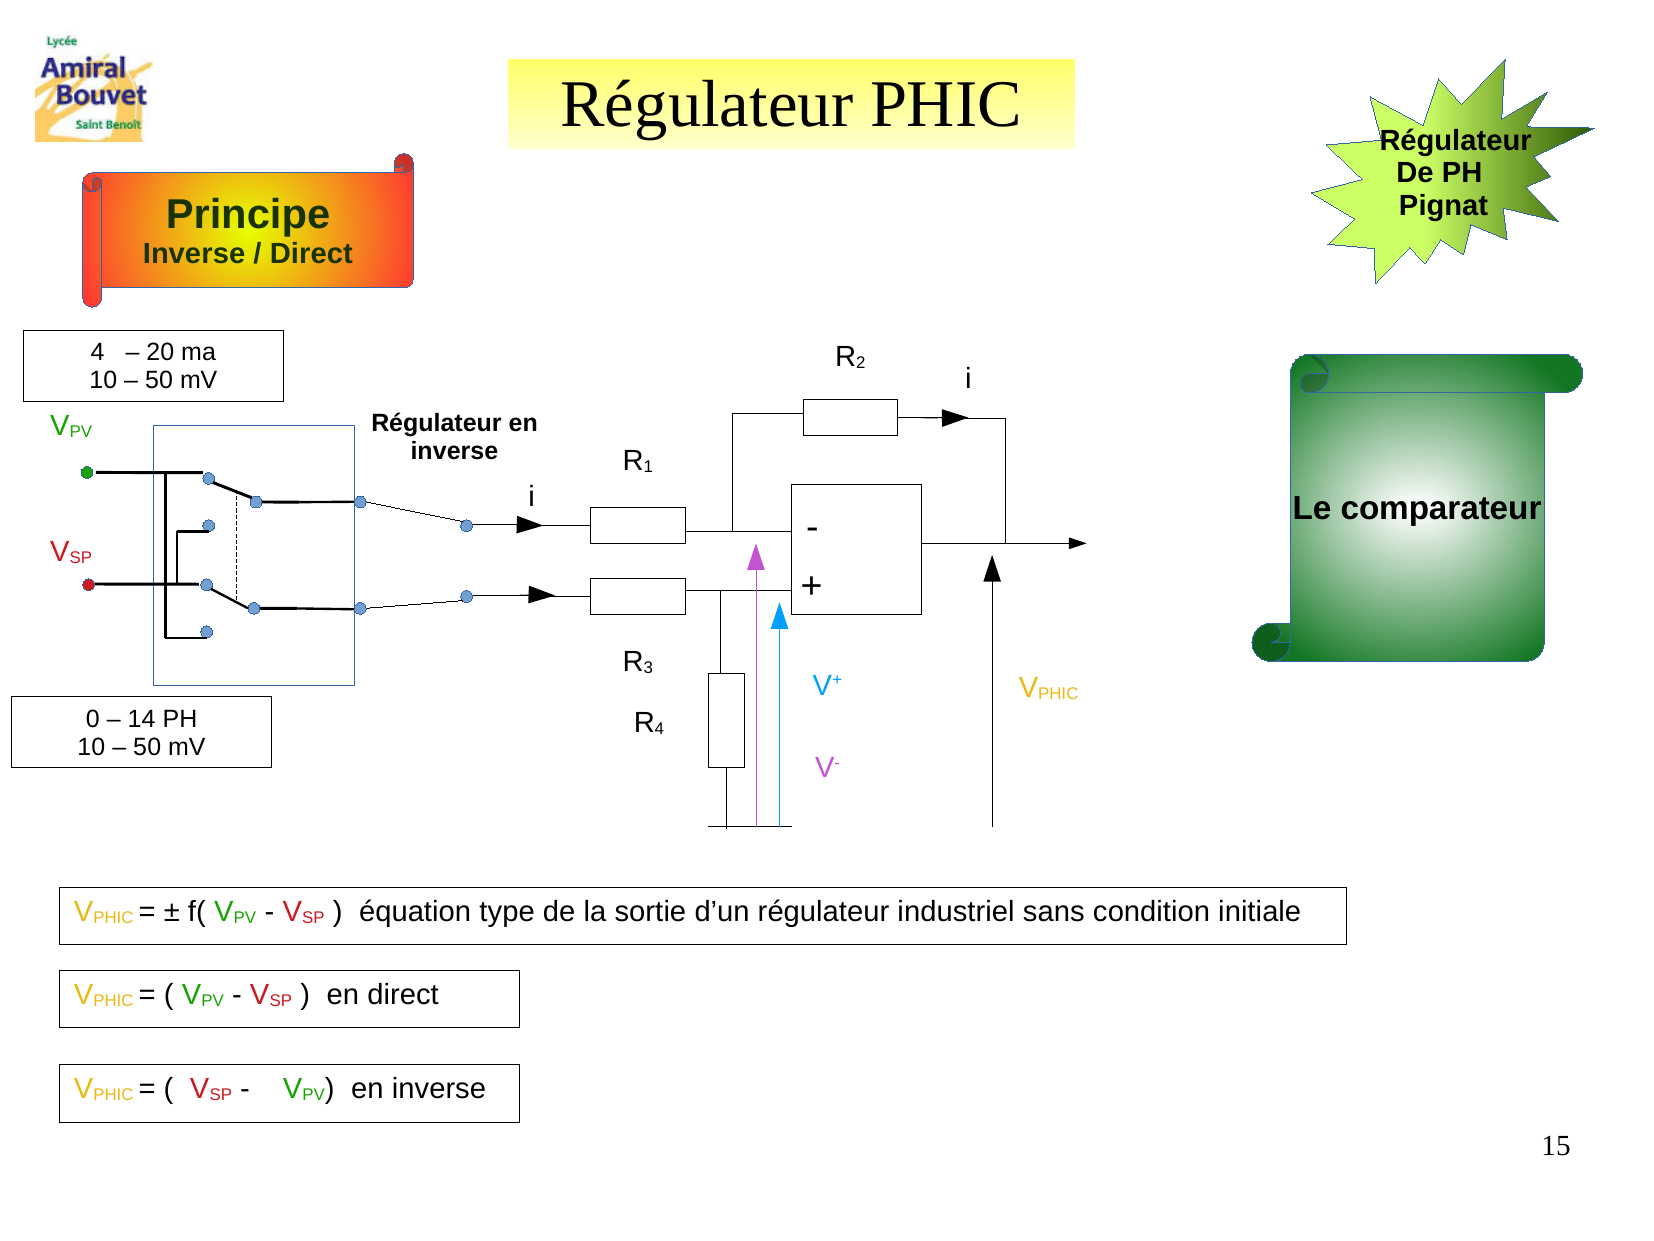

Régulateur
De PH
 Pignat
Régulateur PHIC
Principe
Inverse / Direct
4 – 20 ma
10 – 50 mV
R2
i
R1
-
+
R3
V+
VPHIC
R4
V-
Le comparateur
VPV
Régulateur en inverse
VSP
i
0 – 14 PH
10 – 50 mV
VPHIC = ± f( VPV - VSP ) équation type de la sortie d’un régulateur industriel sans condition initiale
VPHIC = ( VPV - VSP ) en direct
VPHIC = ( VSP - VPV) en inverse
15